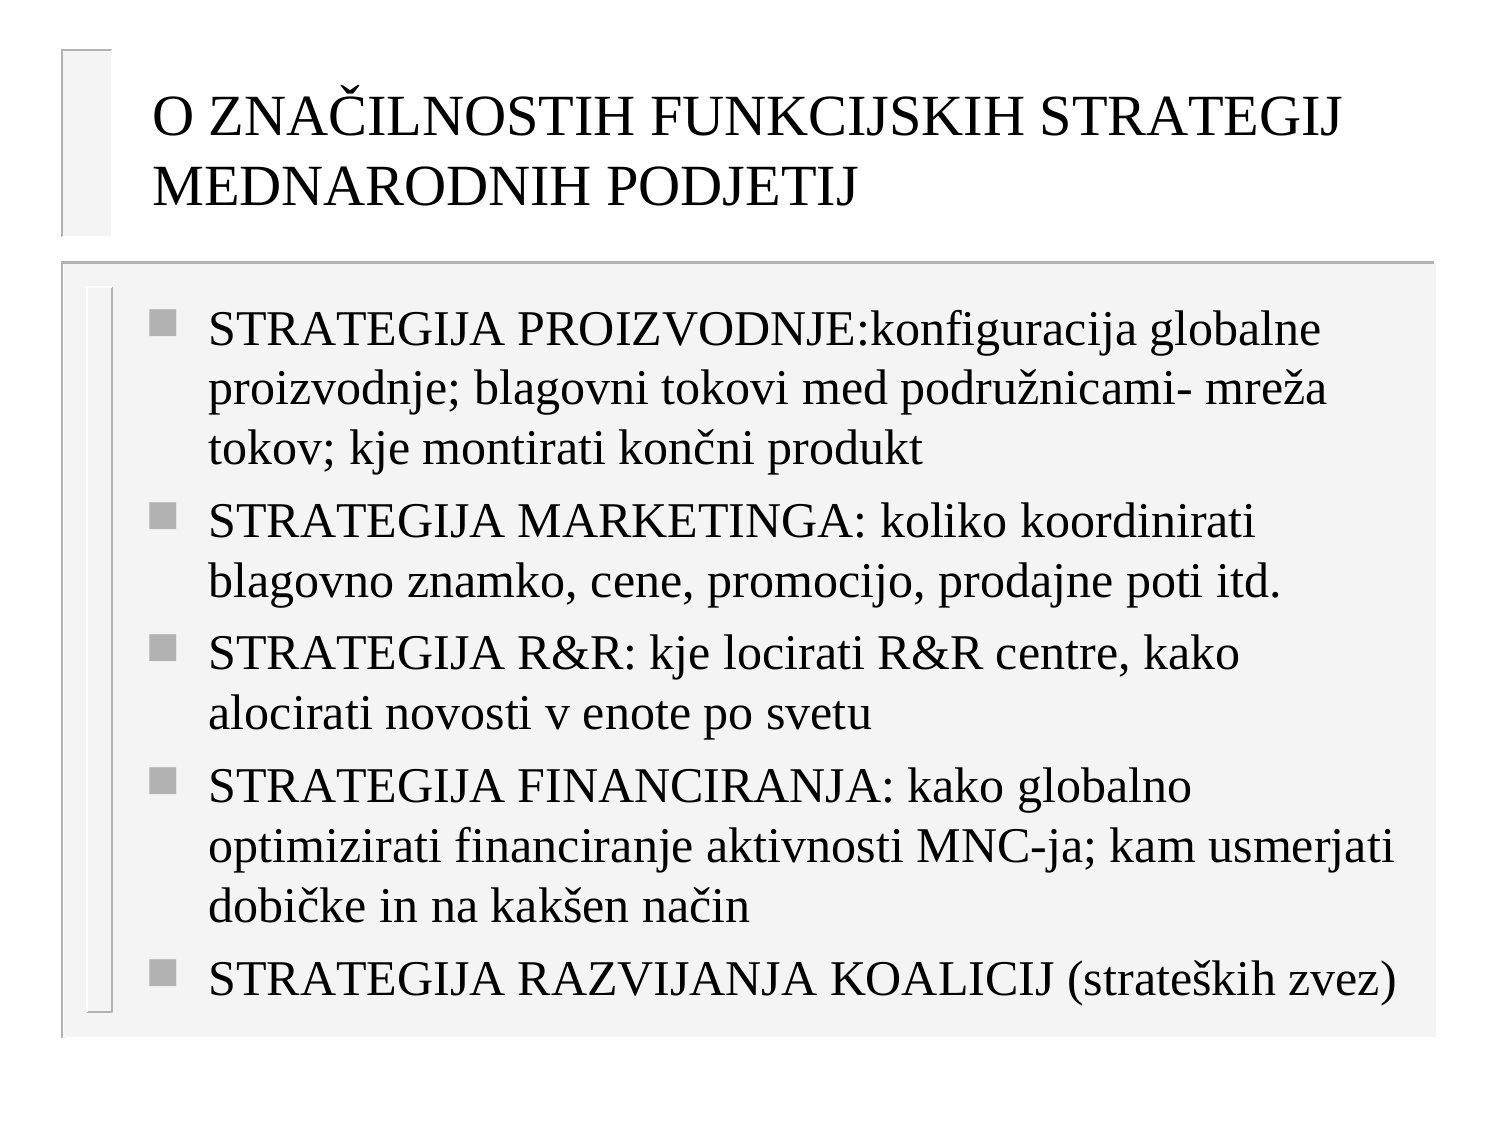

# O ZNAČILNOSTIH FUNKCIJSKIH STRATEGIJ MEDNARODNIH PODJETIJ
STRATEGIJA PROIZVODNJE:konfiguracija globalne proizvodnje; blagovni tokovi med podružnicami- mreža tokov; kje montirati končni produkt
STRATEGIJA MARKETINGA: koliko koordinirati blagovno znamko, cene, promocijo, prodajne poti itd.
STRATEGIJA R&R: kje locirati R&R centre, kako alocirati novosti v enote po svetu
STRATEGIJA FINANCIRANJA: kako globalno optimizirati financiranje aktivnosti MNC-ja; kam usmerjati dobičke in na kakšen način
STRATEGIJA RAZVIJANJA KOALICIJ (strateških zvez)